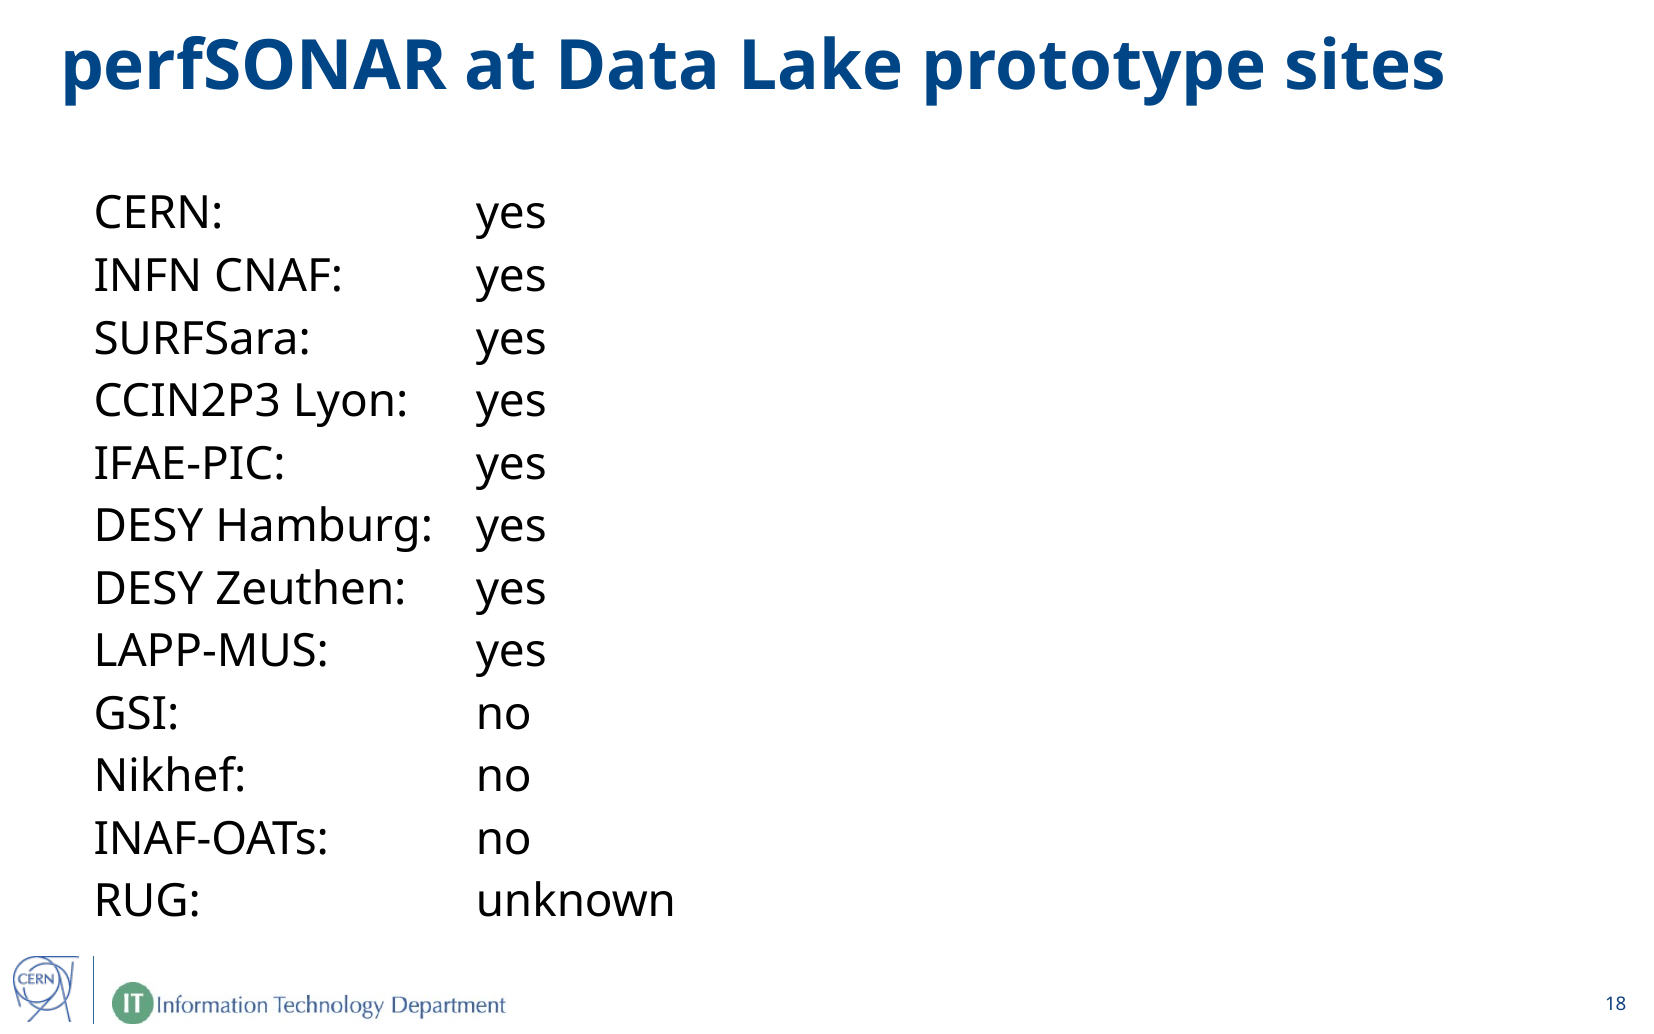

# perfSONAR at Data Lake prototype sites
CERN:	yes
INFN CNAF:	yes
SURFSara:	yes
CCIN2P3 Lyon:	yes
IFAE-PIC:	yes
DESY Hamburg:	yes
DESY Zeuthen:	yes
LAPP-MUS:	yes
GSI:	no
Nikhef:	no
INAF-OATs:	no
RUG:	unknown